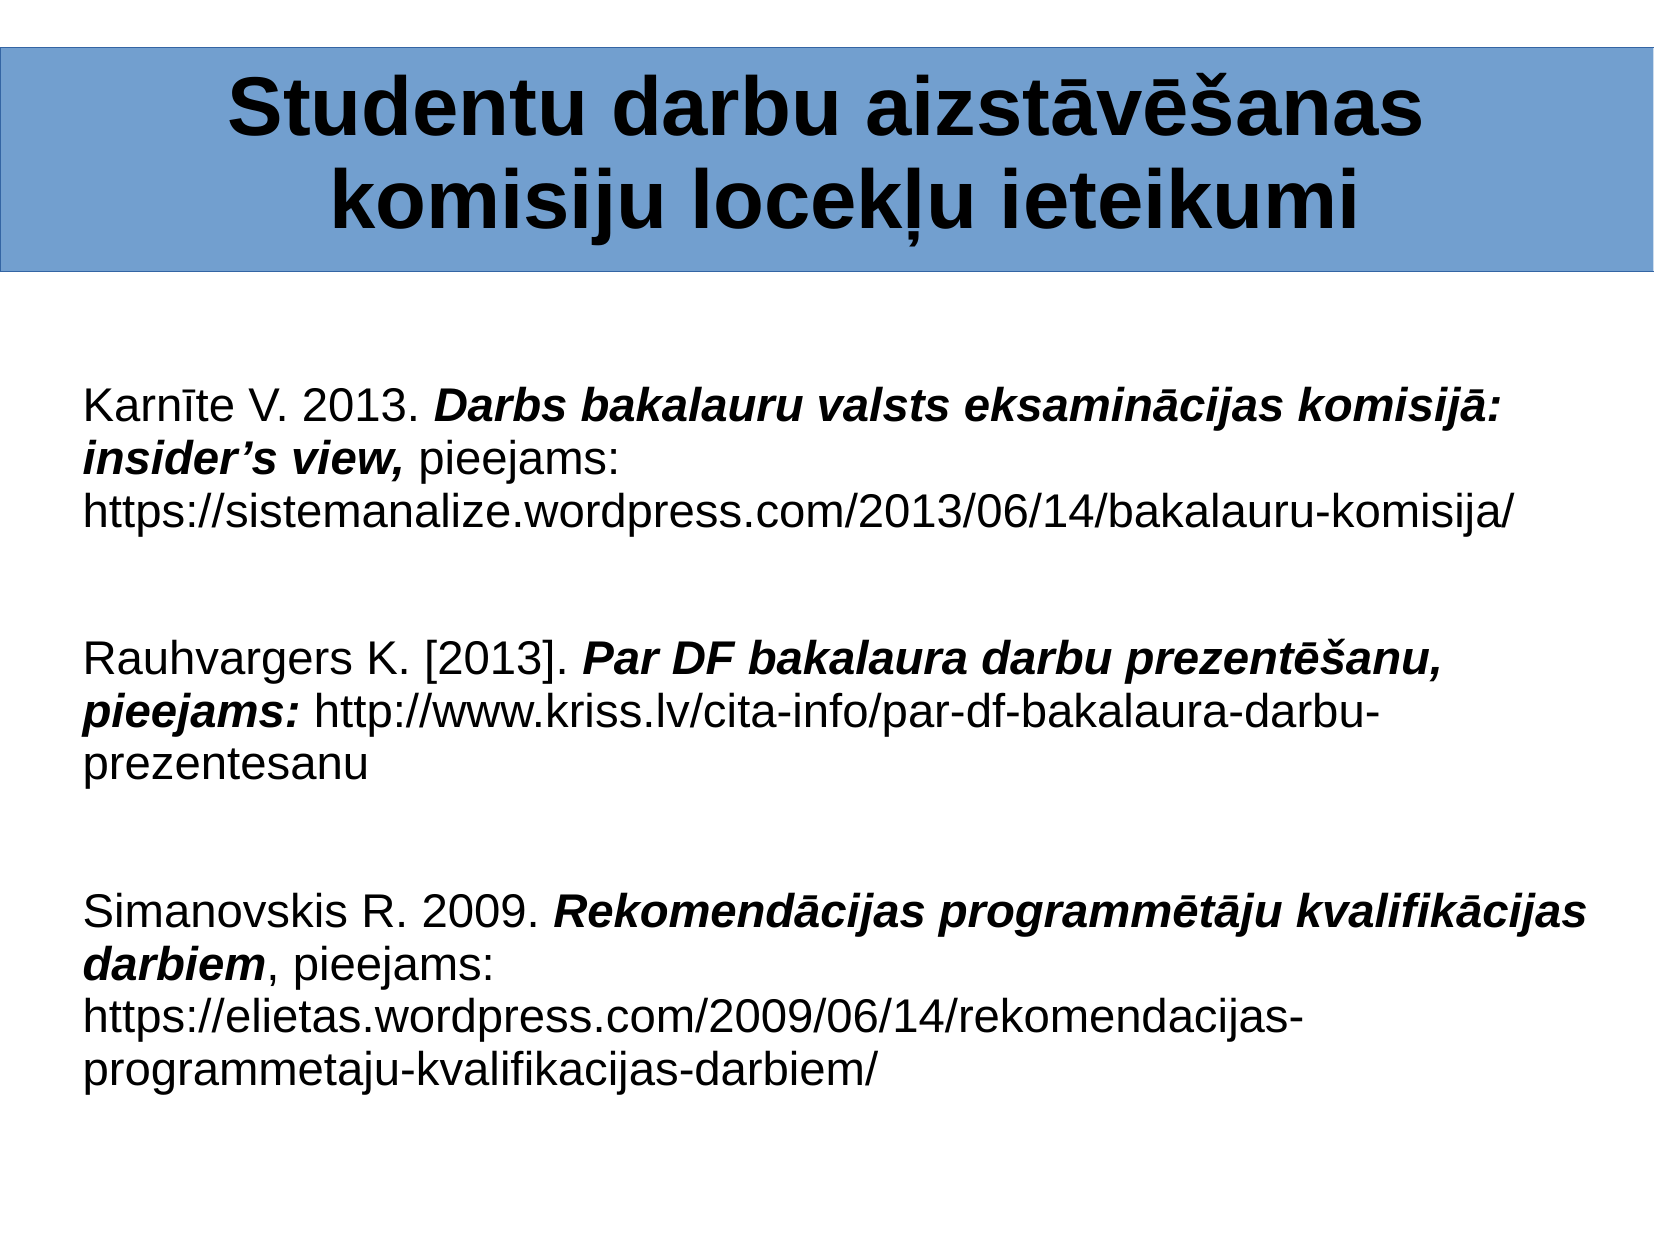

# Studentu darbu aizstāvēšanas komisiju locekļu ieteikumi
Karnīte V. 2013. Darbs bakalauru valsts eksaminācijas komisijā: insider’s view, pieejams: https://sistemanalize.wordpress.com/2013/06/14/bakalauru-komisija/
Rauhvargers K. [2013]. Par DF bakalaura darbu prezentēšanu, pieejams: http://www.kriss.lv/cita-info/par-df-bakalaura-darbu-prezentesanu
Simanovskis R. 2009. Rekomendācijas programmētāju kvalifikācijas darbiem, pieejams: https://elietas.wordpress.com/2009/06/14/rekomendacijas-programmetaju-kvalifikacijas-darbiem/